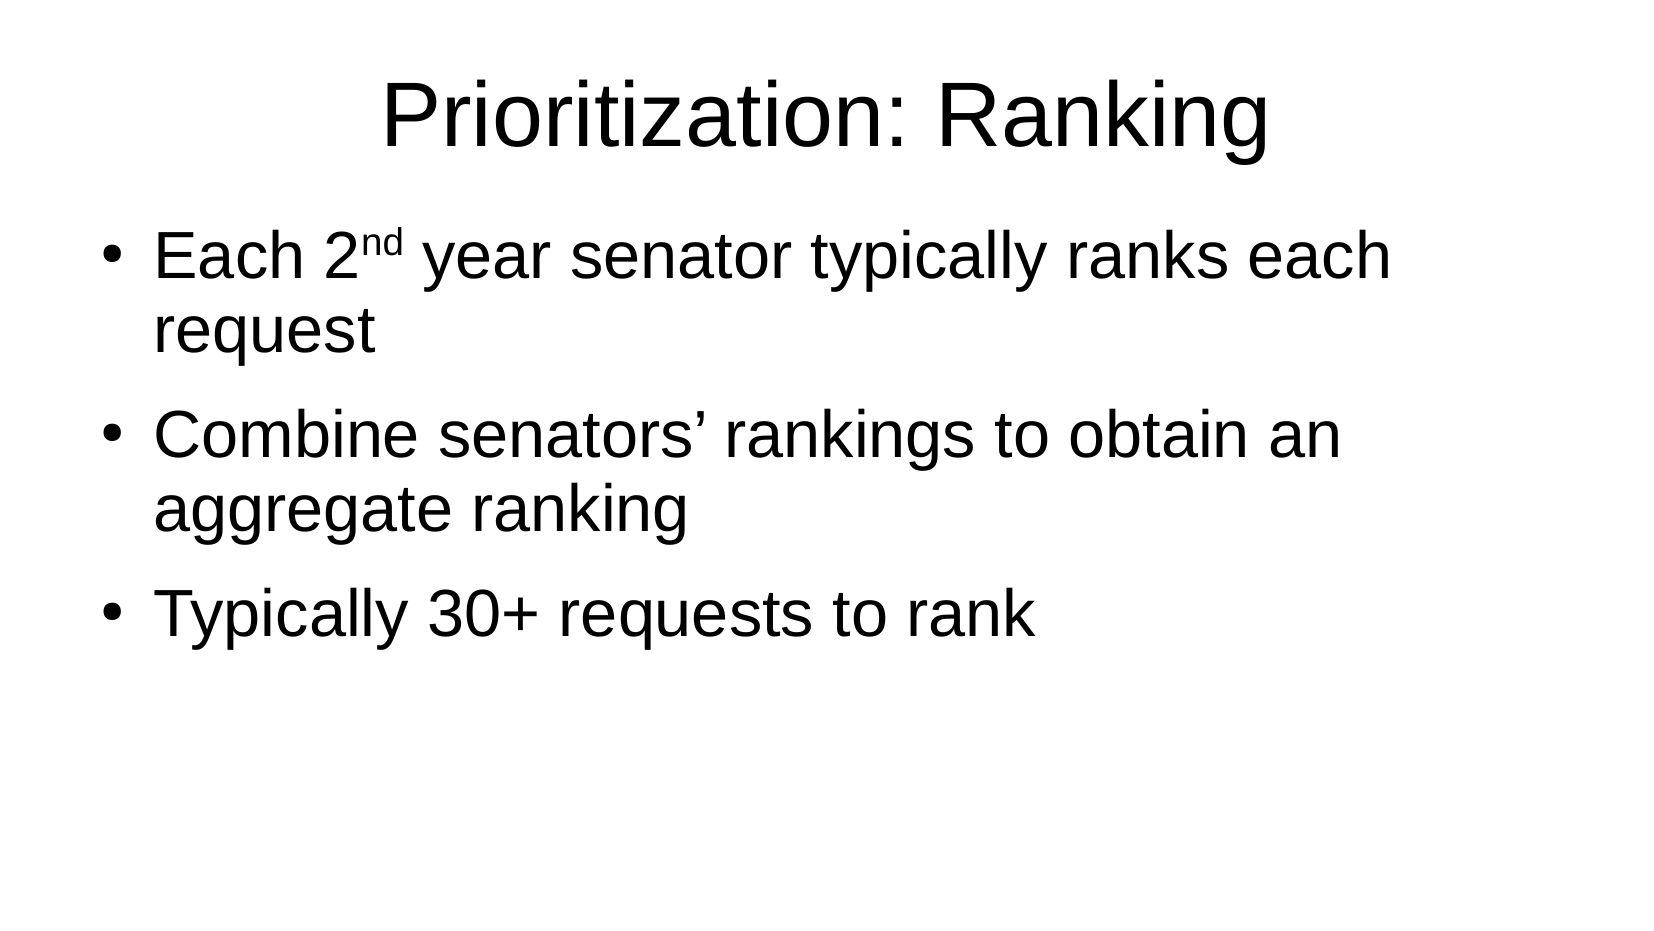

# Prioritization: Ranking
Each 2nd year senator typically ranks each request
Combine senators’ rankings to obtain an aggregate ranking
Typically 30+ requests to rank